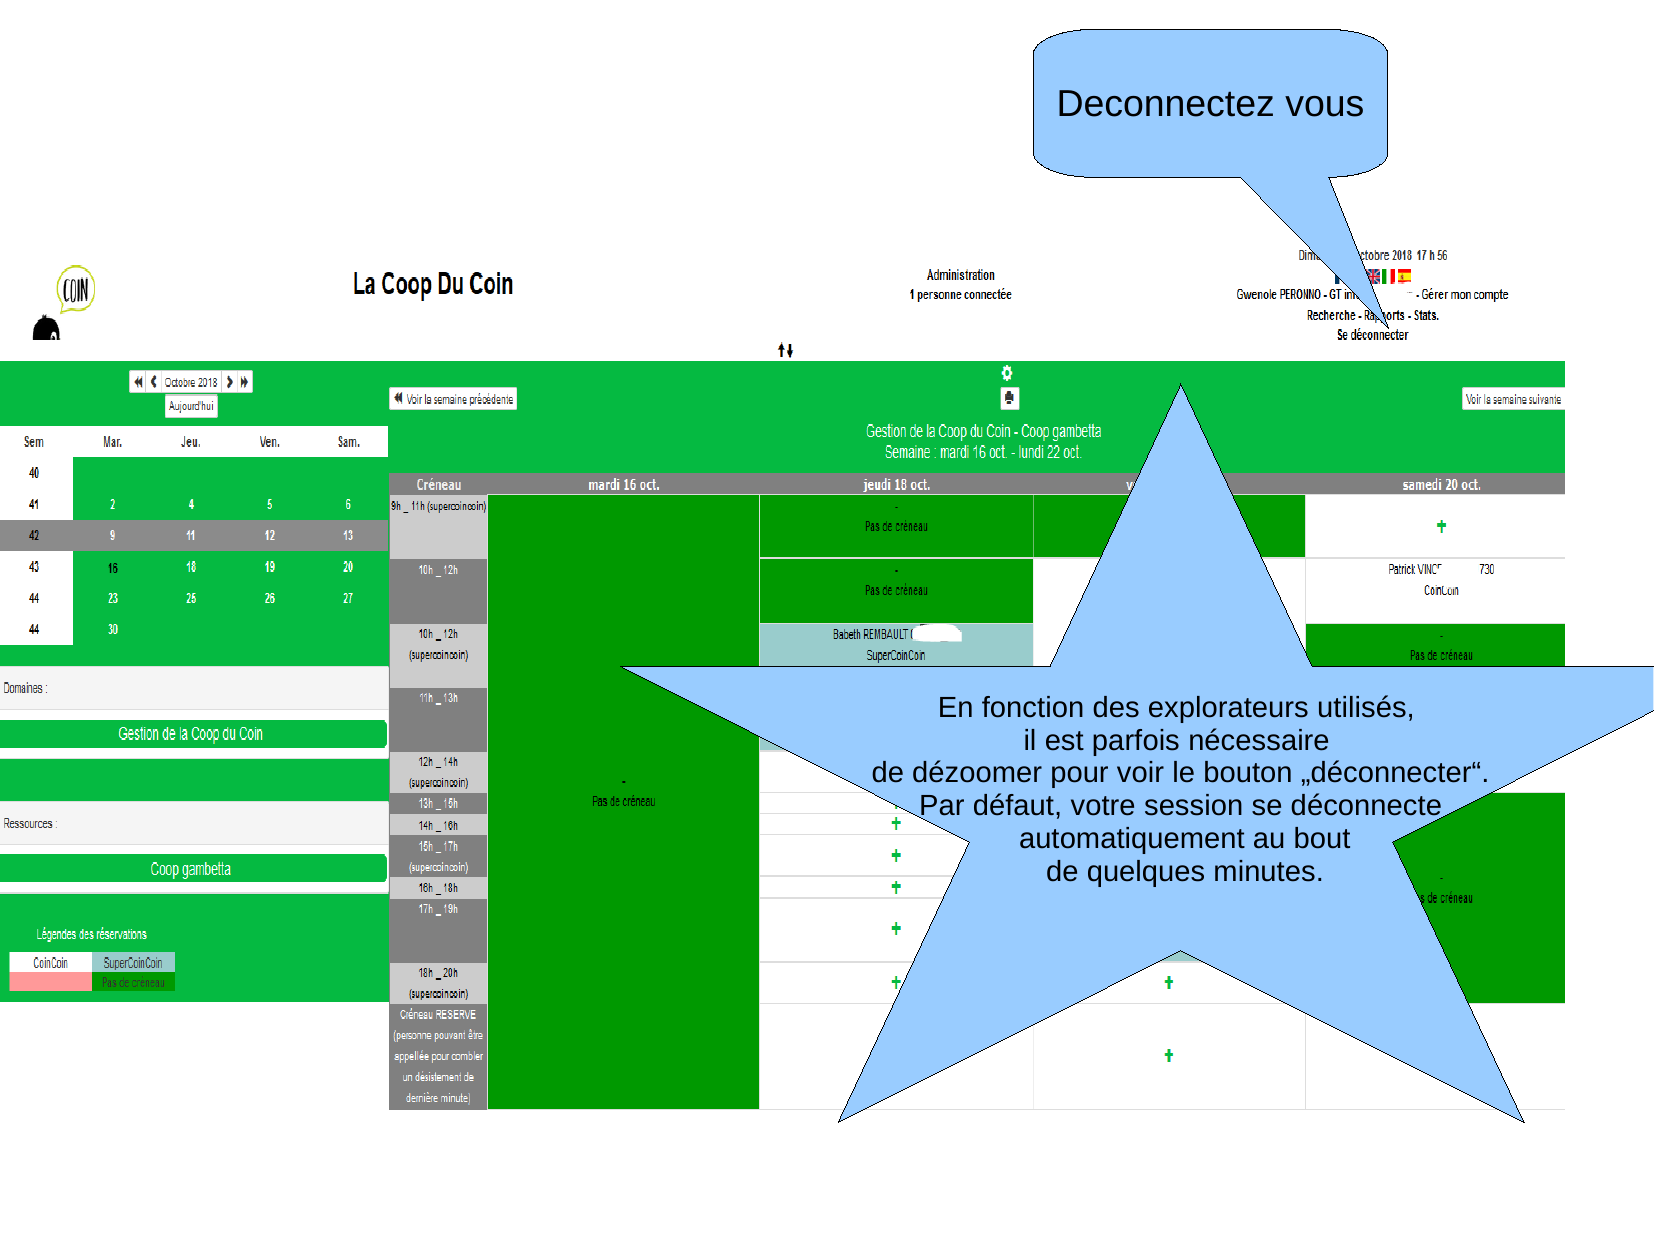

Deconnectez vous
En fonction des explorateurs utilisés,
il est parfois nécessaire
de dézoomer pour voir le bouton „déconnecter“.
Par défaut, votre session se déconnecte
 automatiquement au bout
 de quelques minutes.